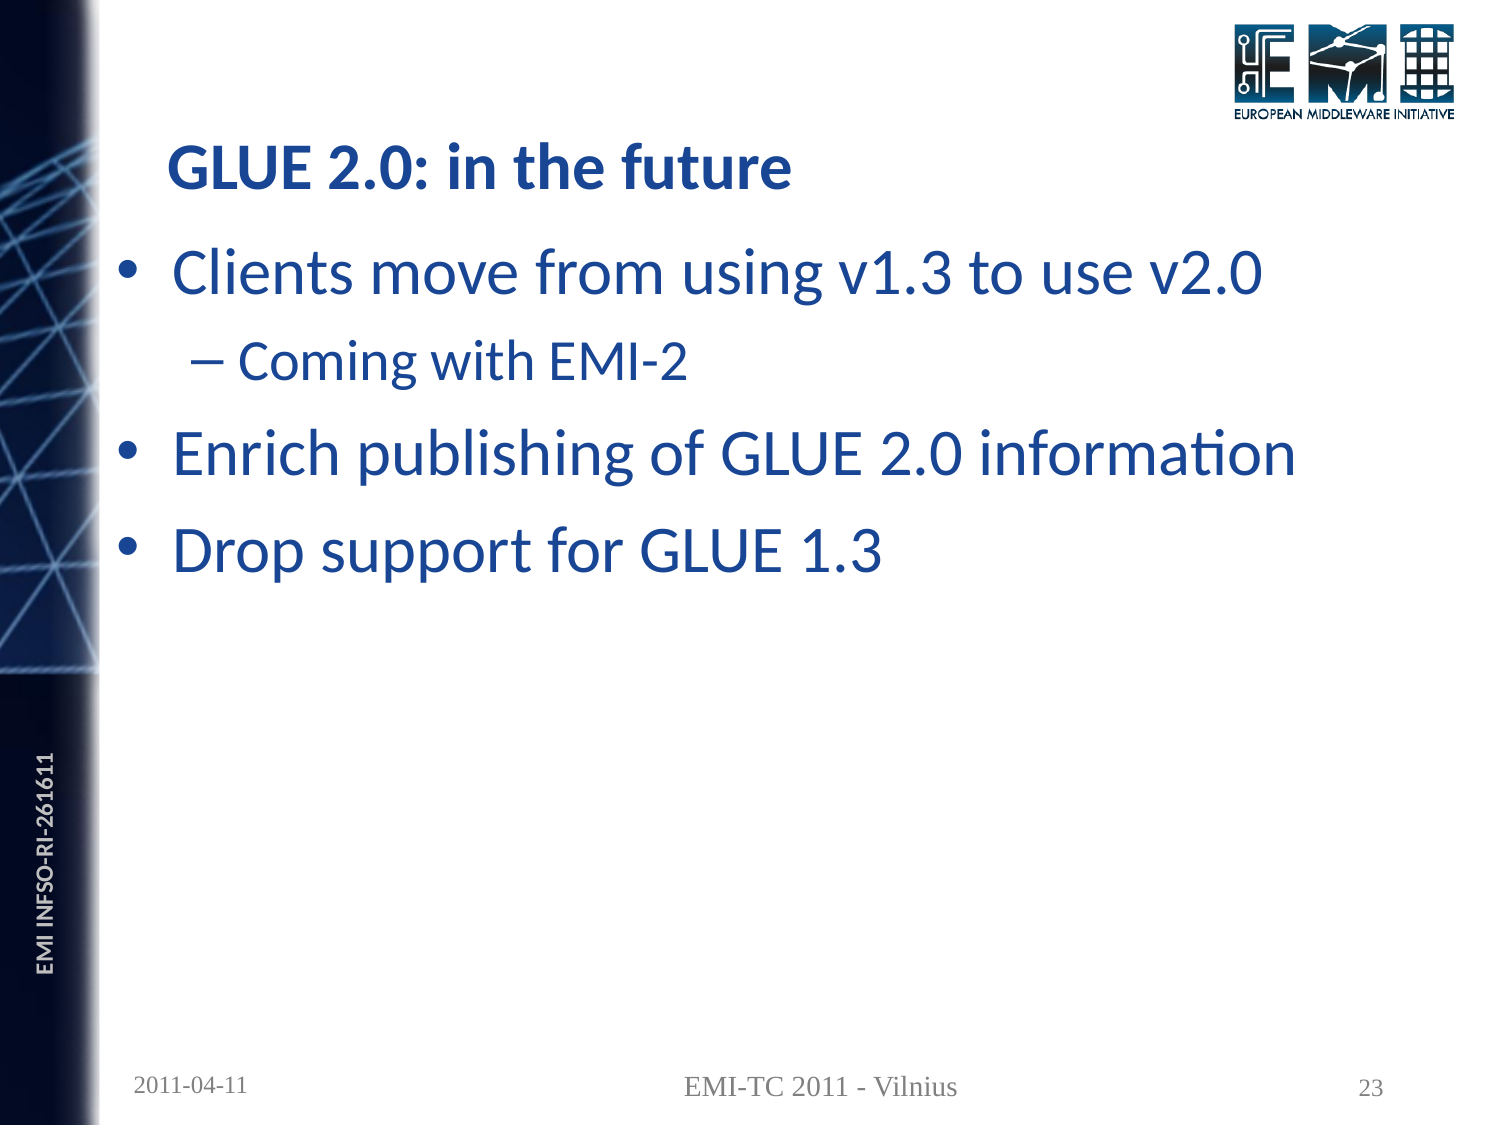

GLUE 2.0: in the future
# Clients move from using v1.3 to use v2.0
Coming with EMI-2
Enrich publishing of GLUE 2.0 information
Drop support for GLUE 1.3
2011-04-13
EMI-TC 2011 - Vilnius
23